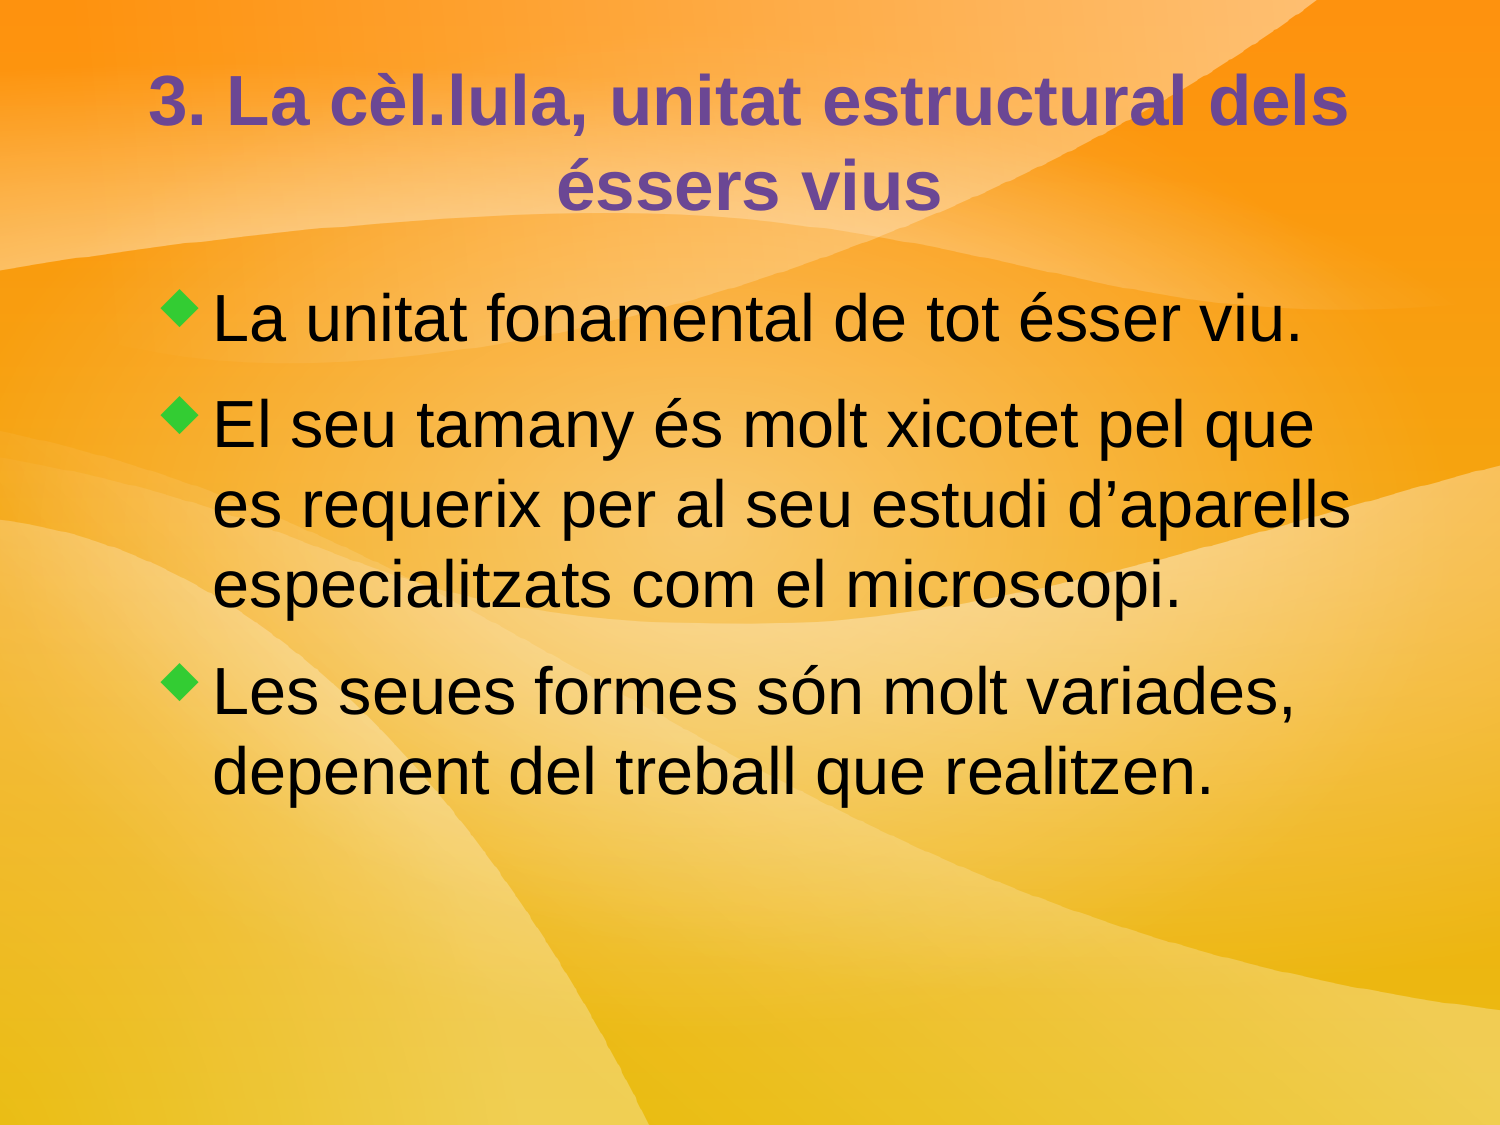

# 3. La cèl.lula, unitat estructural dels éssers vius
La unitat fonamental de tot ésser viu.
El seu tamany és molt xicotet pel que es requerix per al seu estudi d’aparells especialitzats com el microscopi.
Les seues formes són molt variades, depenent del treball que realitzen.